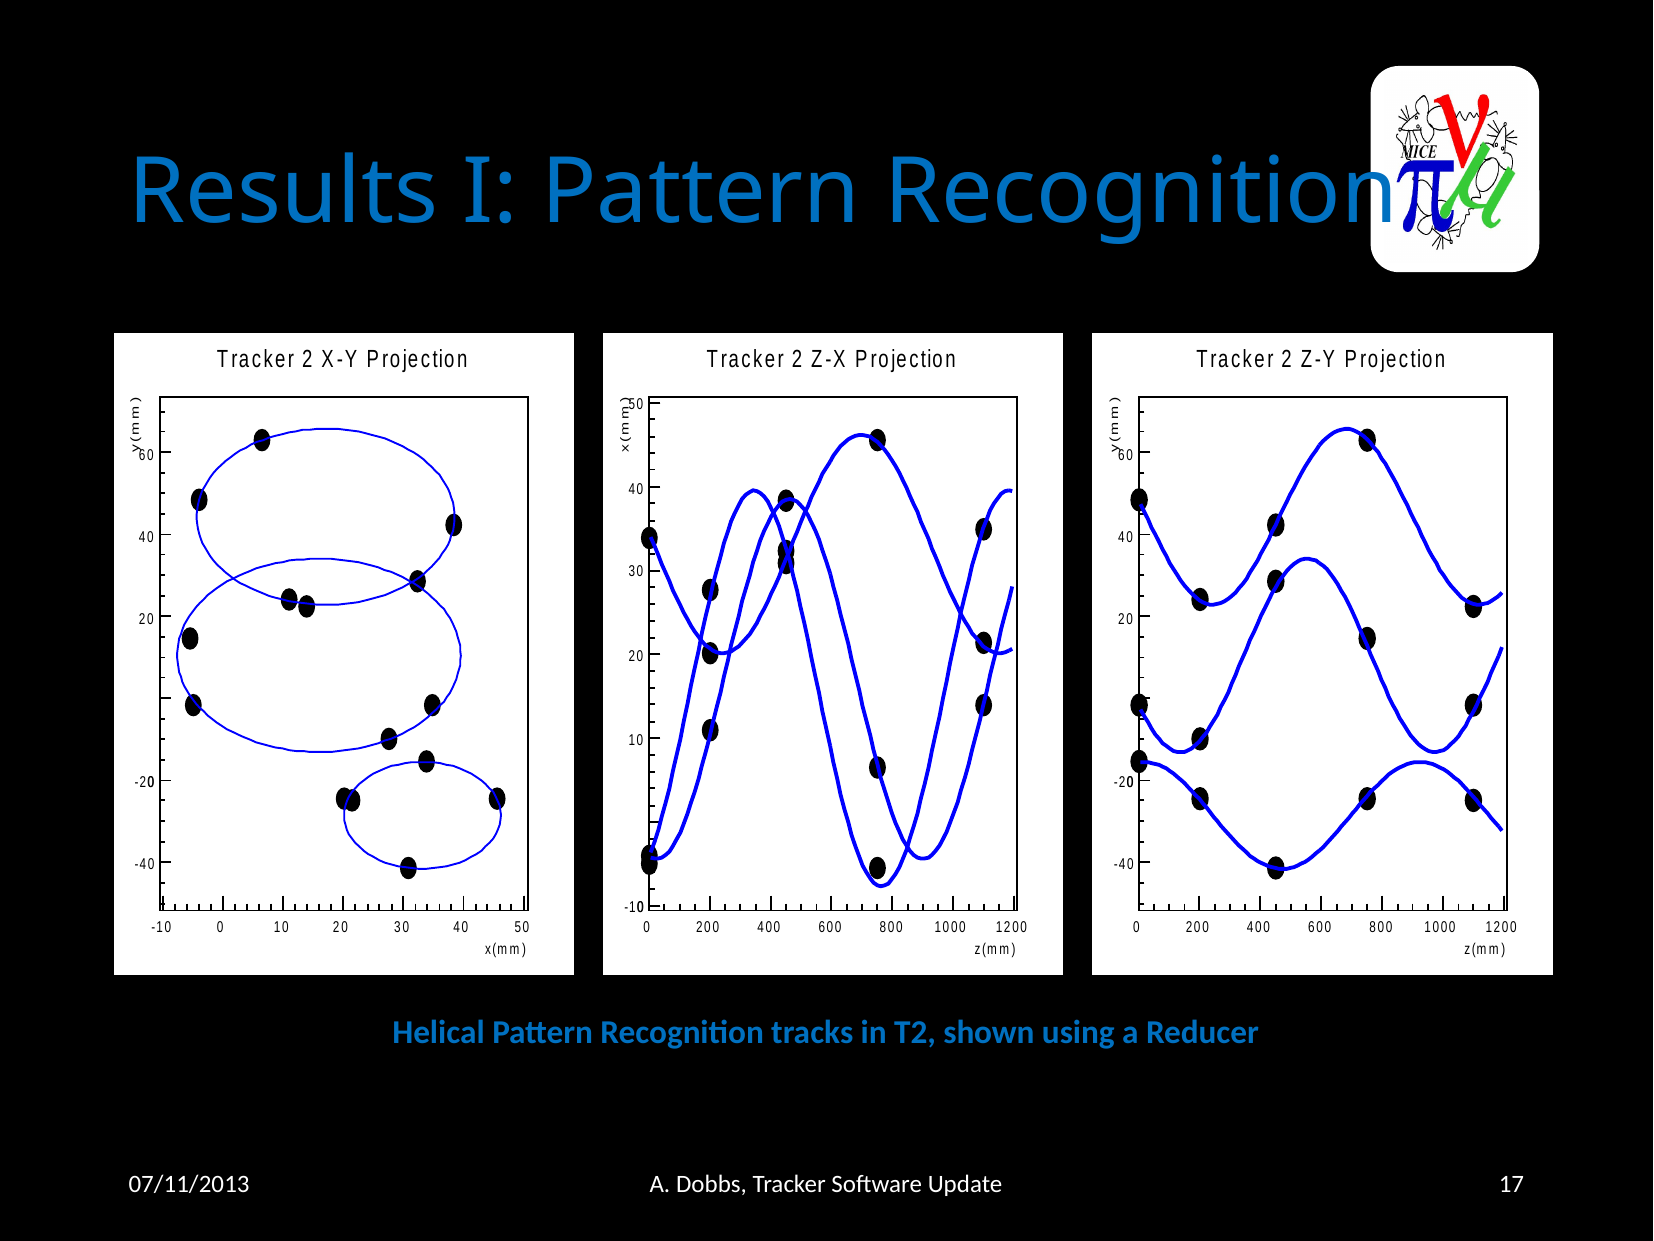

# Results I: Pattern Recognition
Helical Pattern Recognition tracks in T2, shown using a Reducer
07/11/2013
A. Dobbs, Tracker Software Update